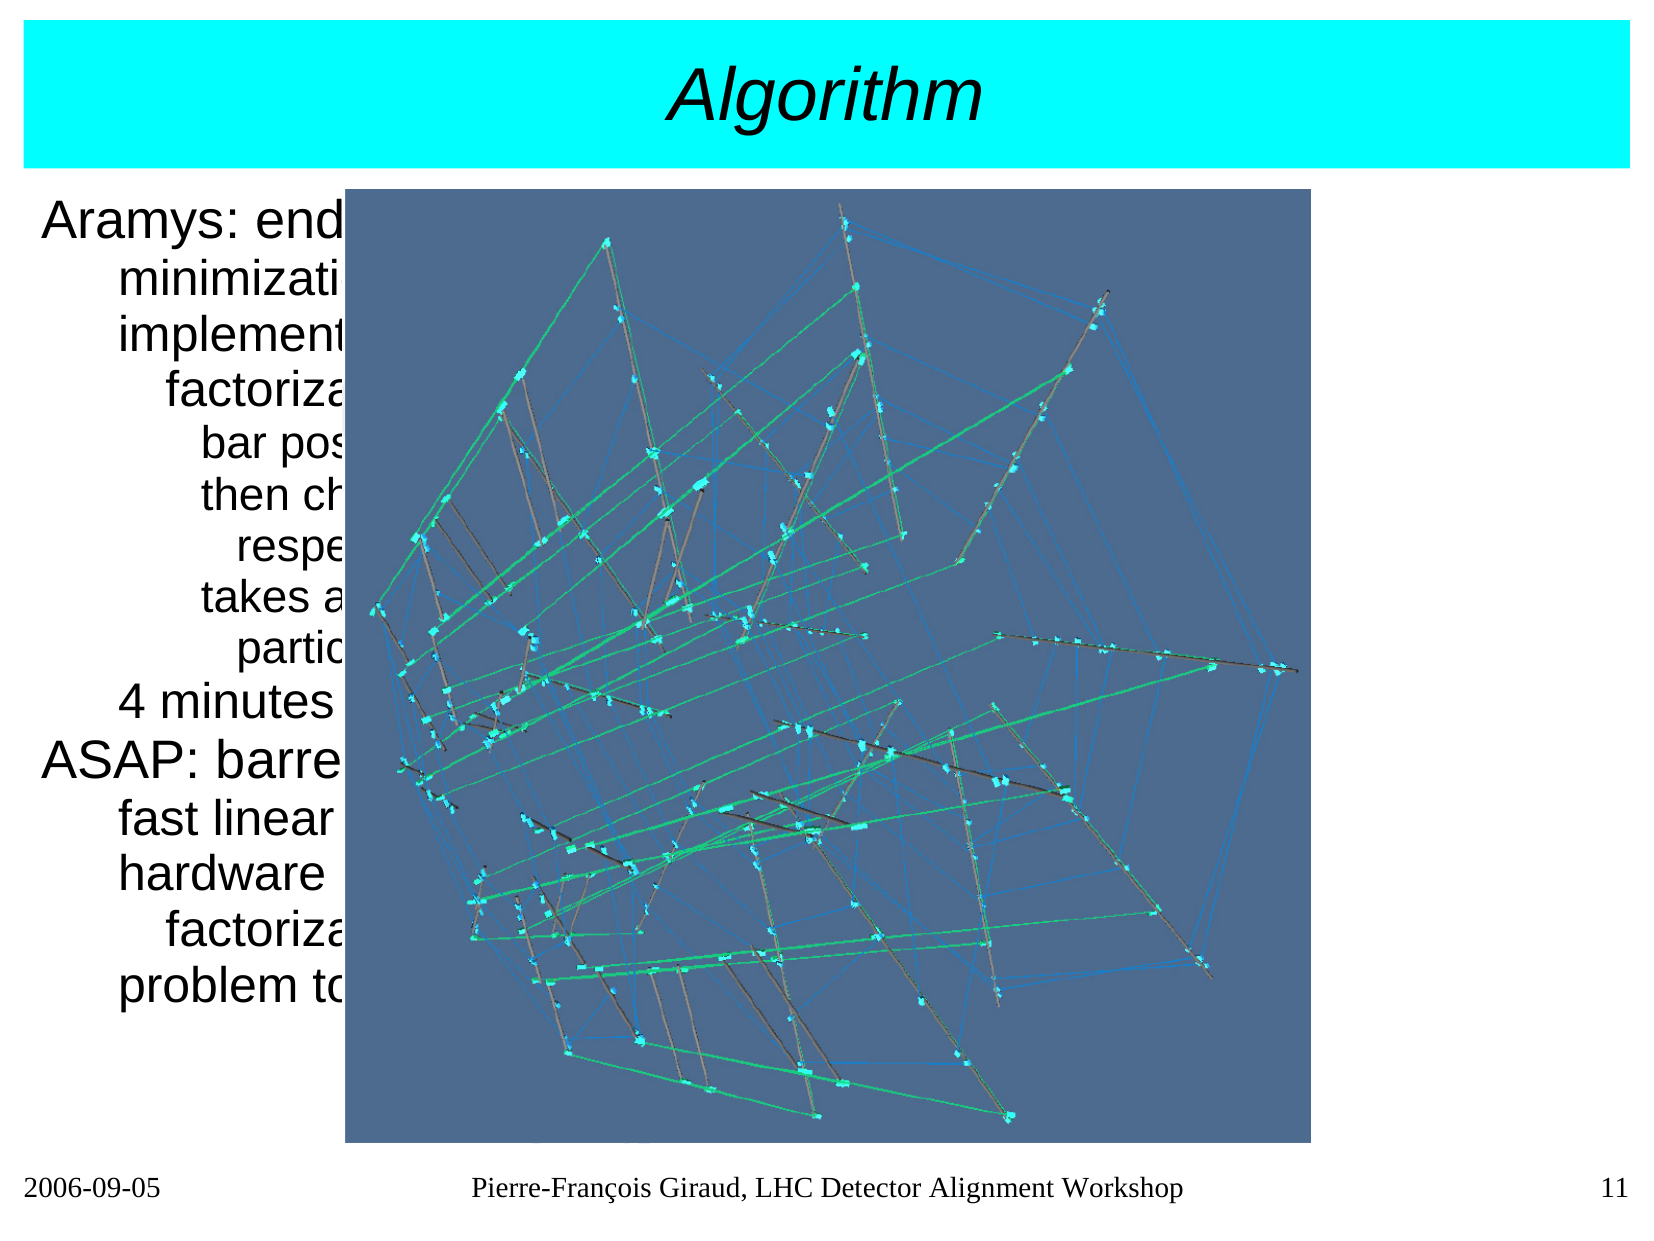

# Algorithm
Aramys: end cap
minimization using Minuit.
implementation of factorization:
bar positions are fitted first
then chamber positions with respect to bars
takes advantage of the particular hardware
4 minutes to fit the 2 end caps
ASAP: barrel
fast linear least square fitter
hardware does not allow factorization easily
problem to be investigated
2006-09-05
Pierre-François Giraud, LHC Detector Alignment Workshop
11